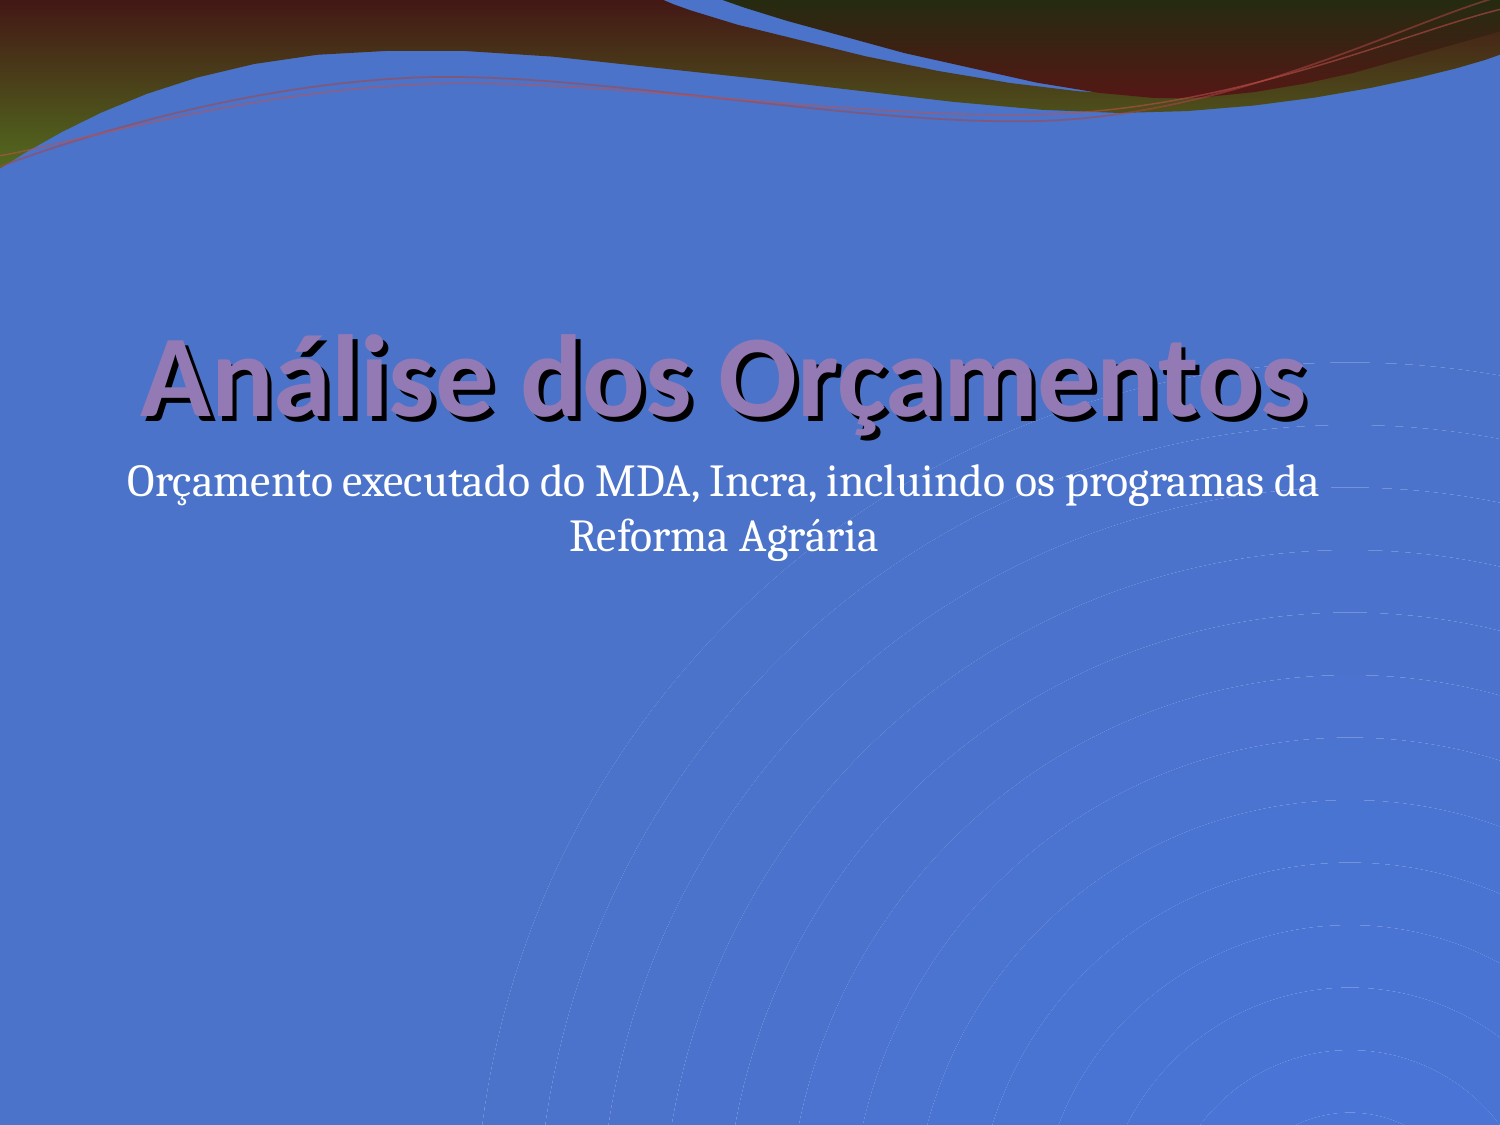

# Análise dos Orçamentos
Orçamento executado do MDA, Incra, incluindo os programas da Reforma Agrária